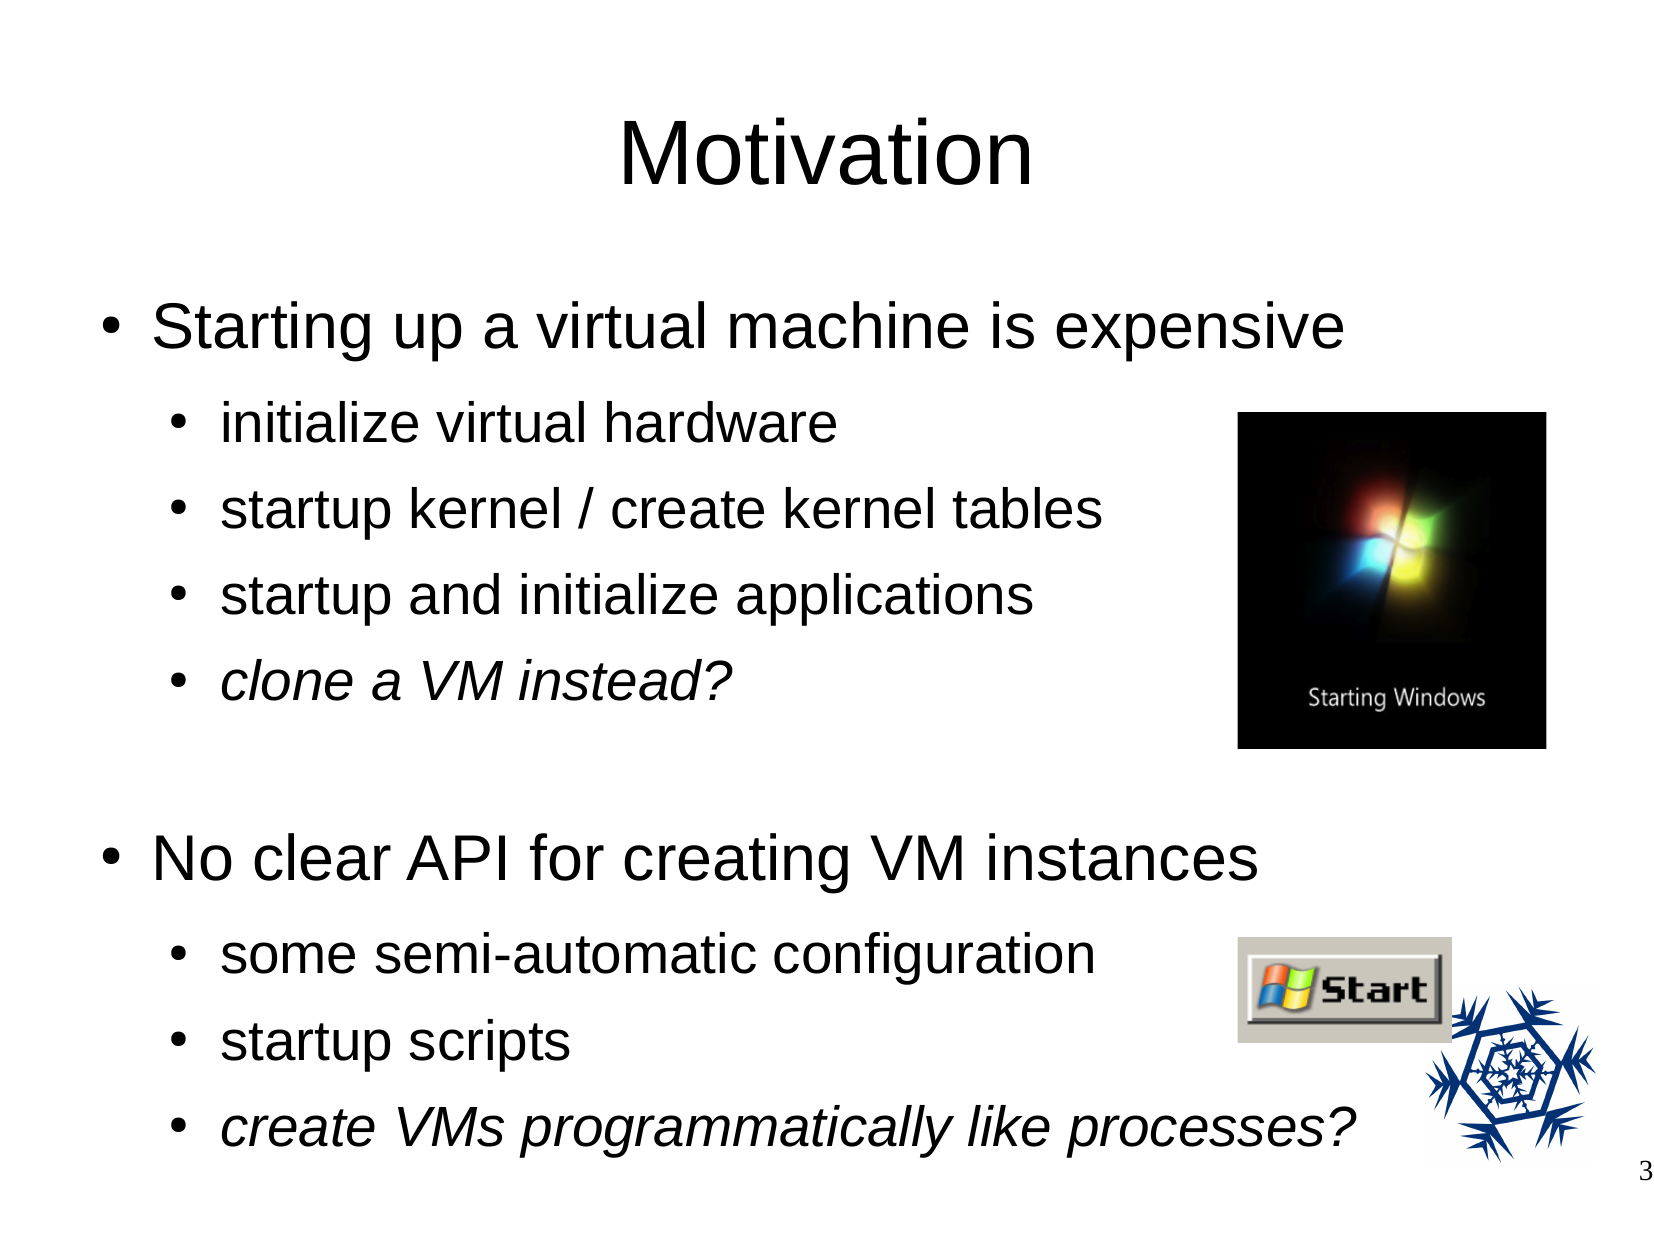

# Motivation
Starting up a virtual machine is expensive
initialize virtual hardware
startup kernel / create kernel tables
startup and initialize applications
clone a VM instead?
No clear API for creating VM instances
some semi-automatic configuration
startup scripts
create VMs programmatically like processes?
3